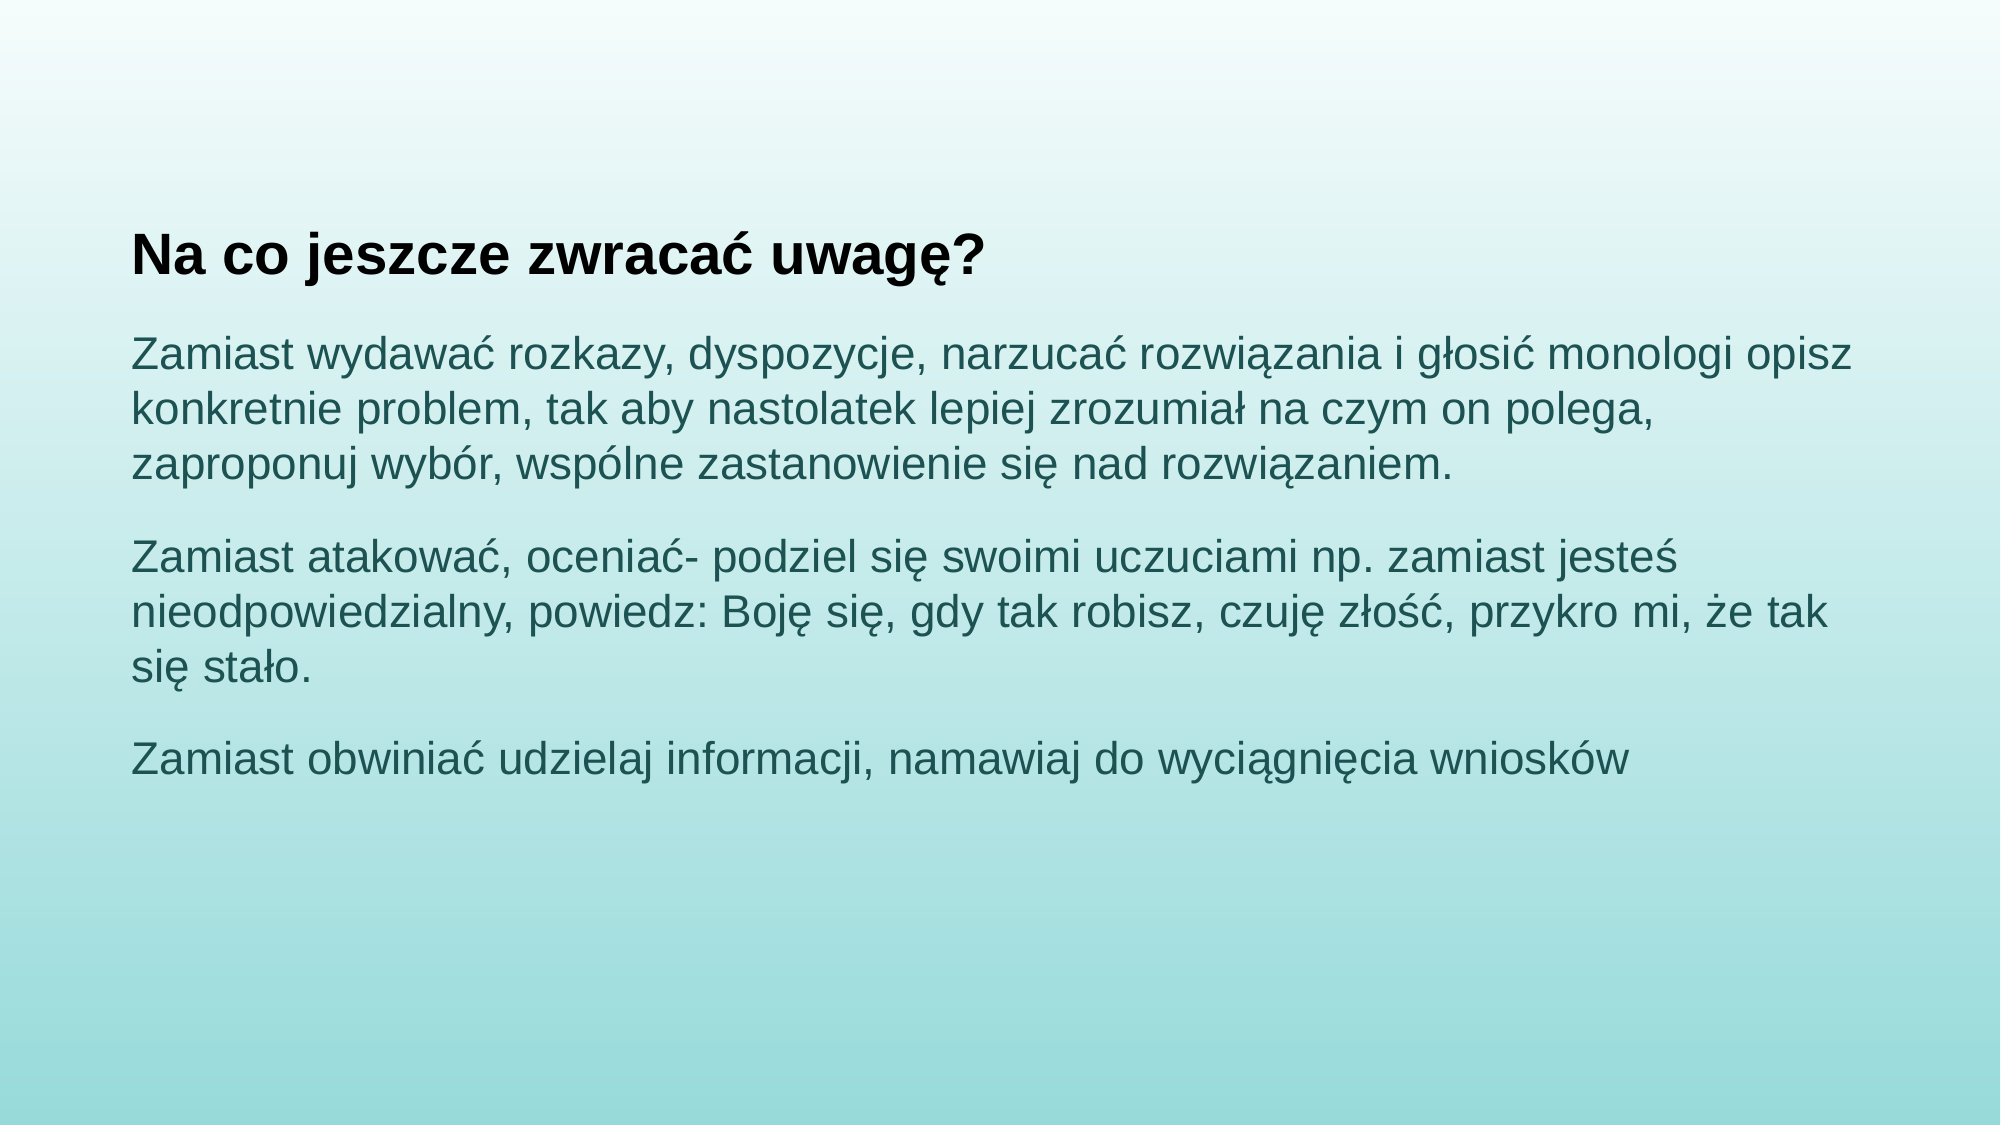

Na co jeszcze zwracać uwagę?
Zamiast wydawać rozkazy, dyspozycje, narzucać rozwiązania i głosić monologi opisz konkretnie problem, tak aby nastolatek lepiej zrozumiał na czym on polega, zaproponuj wybór, wspólne zastanowienie się nad rozwiązaniem.
Zamiast atakować, oceniać- podziel się swoimi uczuciami np. zamiast jesteś nieodpowiedzialny, powiedz: Boję się, gdy tak robisz, czuję złość, przykro mi, że tak się stało.
Zamiast obwiniać udzielaj informacji, namawiaj do wyciągnięcia wniosków